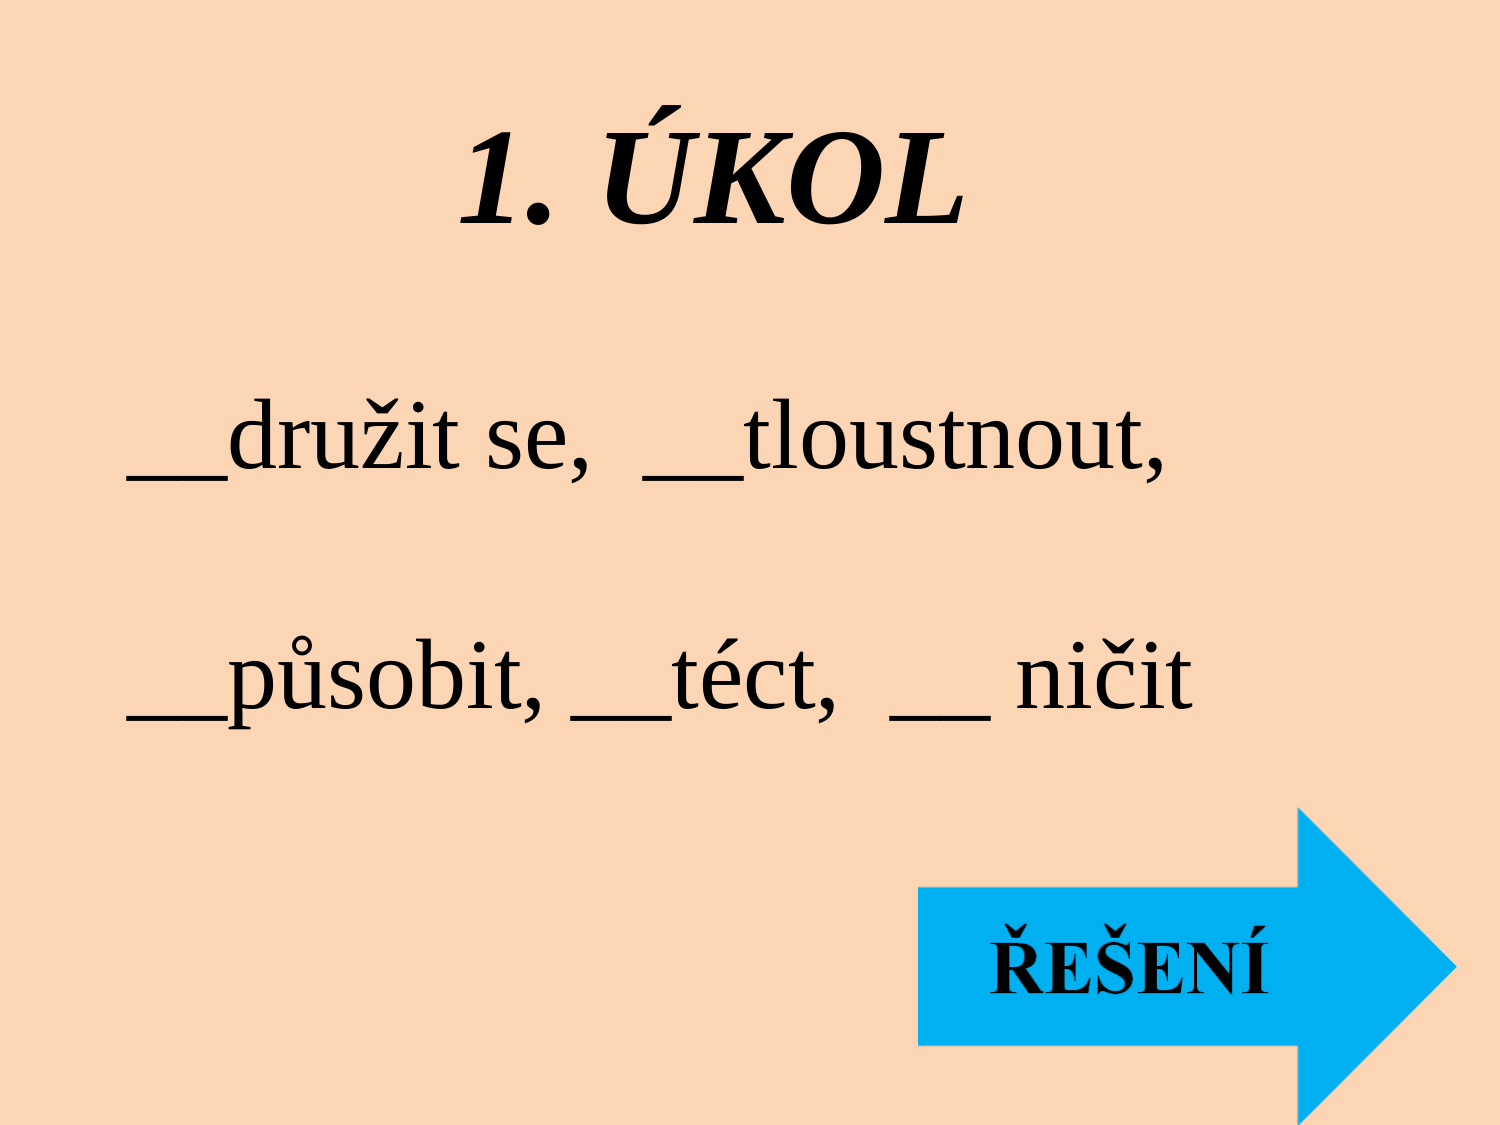

1. ÚKOL
__družit se, __tloustnout,
__působit, __téct, __ ničit